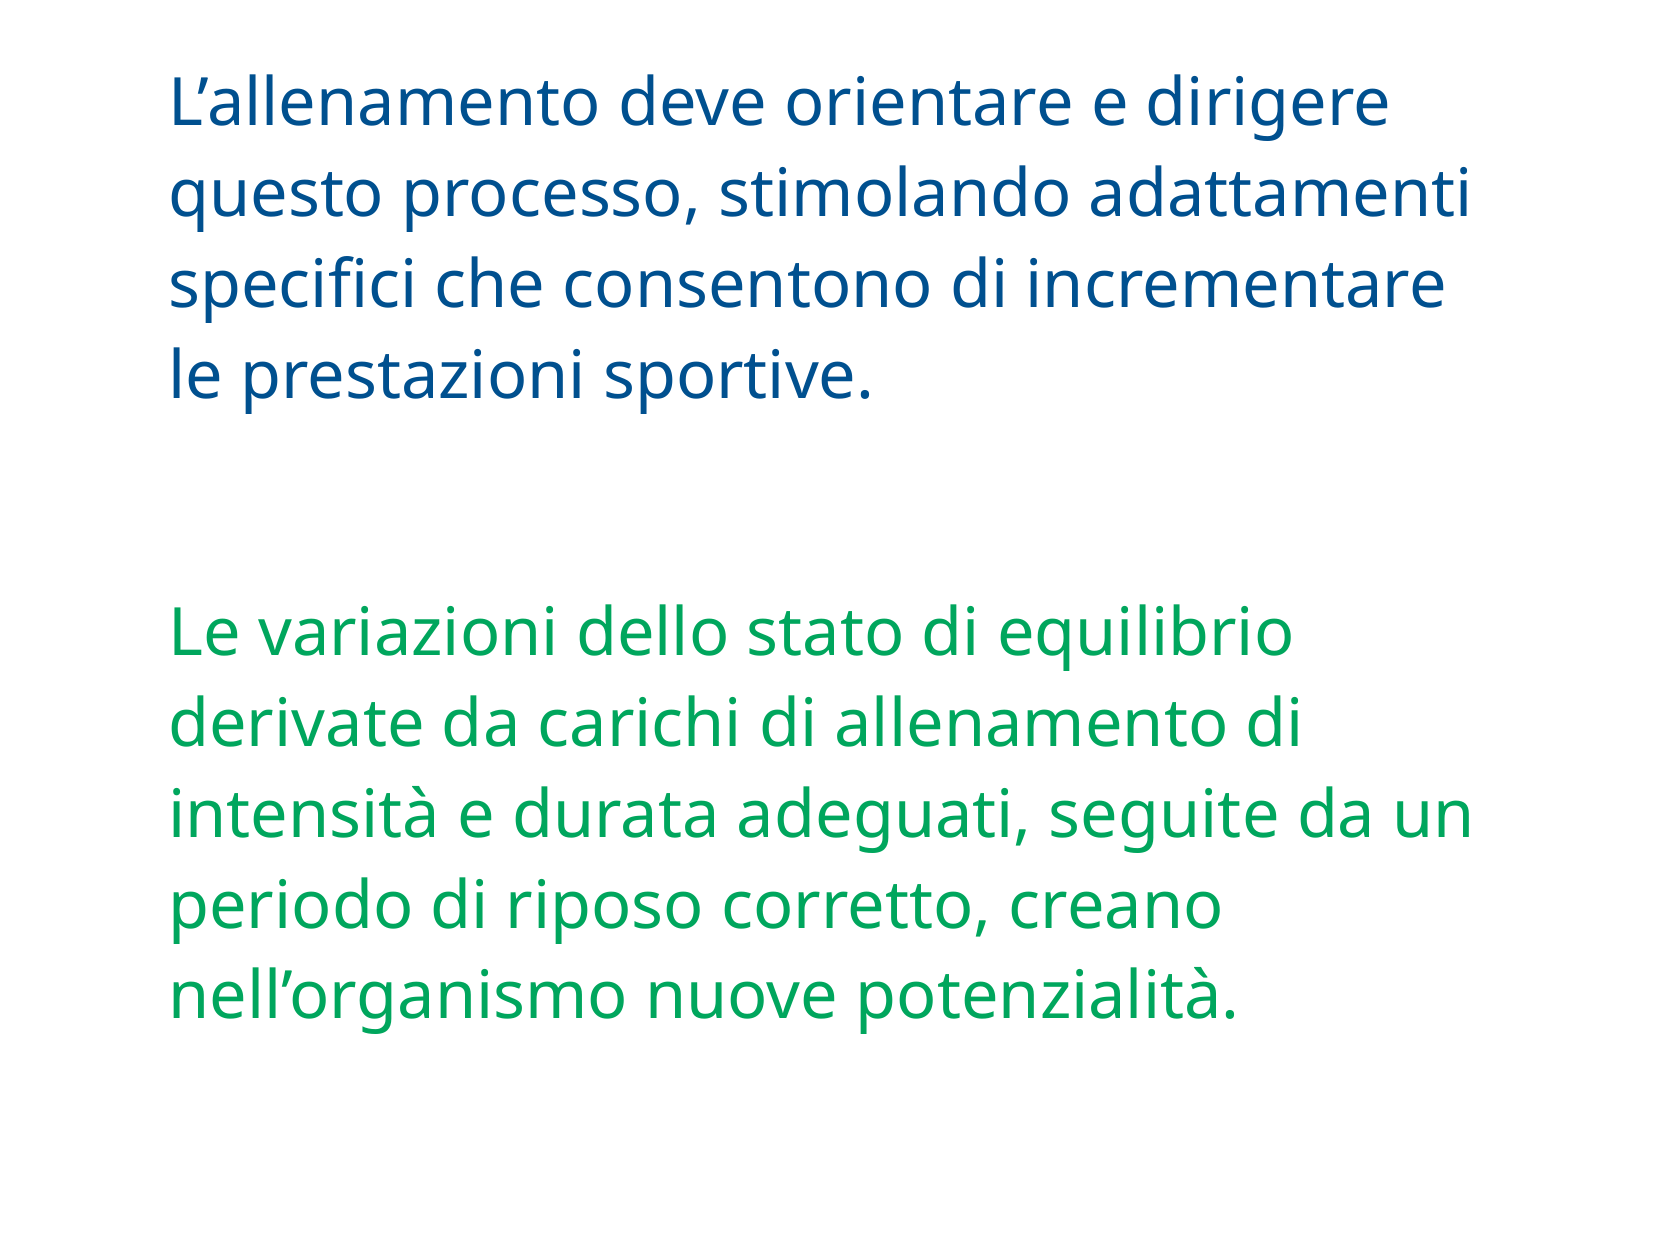

L’allenamento deve orientare e dirigere questo processo, stimolando adattamenti specifici che consentono di incrementare le prestazioni sportive.
Le variazioni dello stato di equilibrio derivate da carichi di allenamento di intensità e durata adeguati, seguite da un periodo di riposo corretto, creano nell’organismo nuove potenzialità.